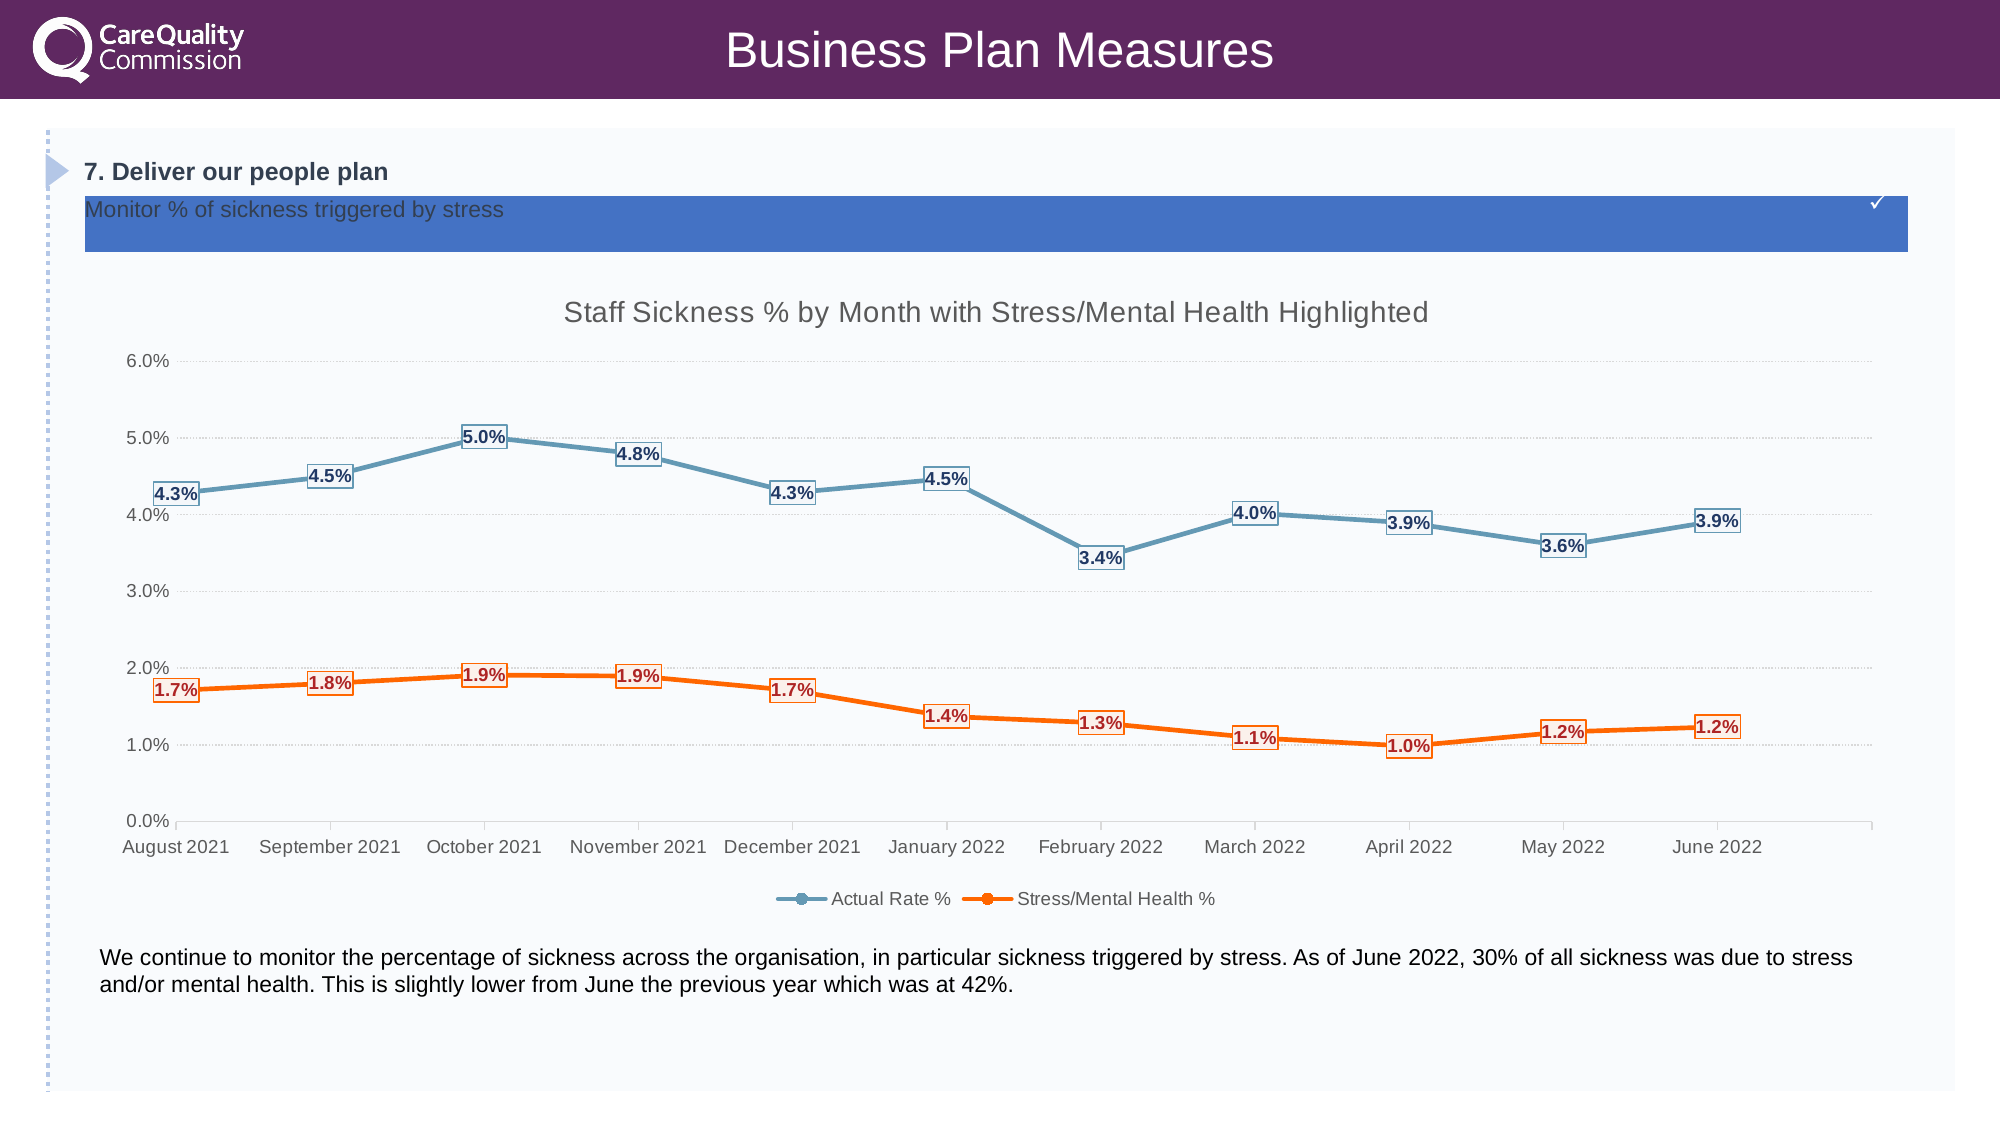

Business Plan Measures
7. Deliver our people plan
| Monitor % of sickness triggered by stress |  |
| --- | --- |
### Chart: Staff Sickness % by Month with Stress/Mental Health Highlighted
| Category | Actual Rate % | Stress/Mental Health % |
|---|---|---|
| August 2021 | 0.0427449462969687 | 0.0171003268058307 |
| September 2021 | 0.0450091524207346 | 0.0180119110906812 |
| October 2021 | 0.0501653471567046 | 0.0190997917960092 |
| November 2021 | 0.047908207428123 | 0.0189577822131848 |
| December 2021 | 0.0428623370043719 | 0.0170790430562565 |
| January 2022 | 0.0447120119708567 | 0.0137036370004413 |
| February 2022 | 0.034385069973154 | 0.0128464471125936 |
| March 2022 | 0.0402008265038784 | 0.0109080080551412 |
| April 2022 | 0.0389254307672999 | 0.00982480559222833 |
| May 2022 | 0.0359299153568085 | 0.01167392303854 |
| June 2022 | 0.039221465763612 | 0.012338230146656 |
| None | None | None |We continue to monitor the percentage of sickness across the organisation, in particular sickness triggered by stress. As of June 2022, 30% of all sickness was due to stress and/or mental health. This is slightly lower from June the previous year which was at 42%.